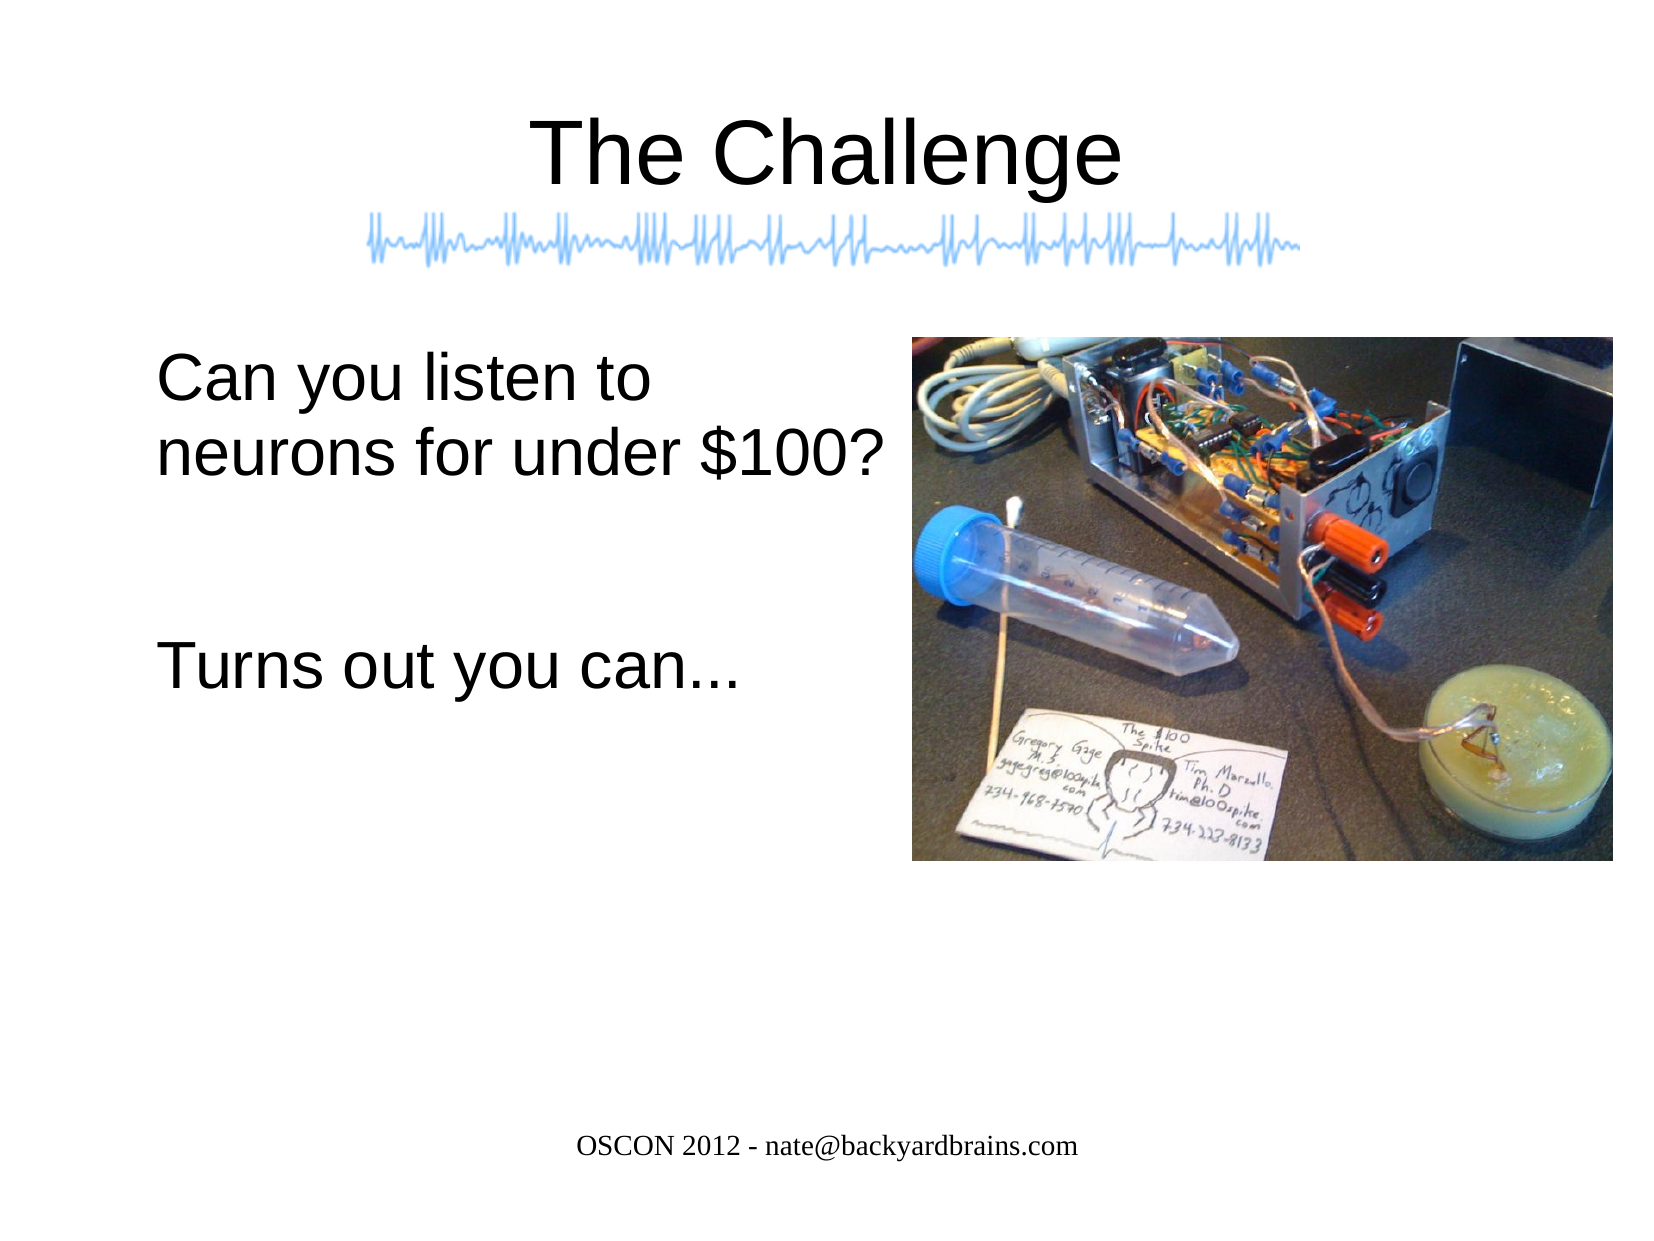

# The Challenge
Can you listen to neurons for under $100?
Turns out you can...
OSCON 2012 - nate@backyardbrains.com